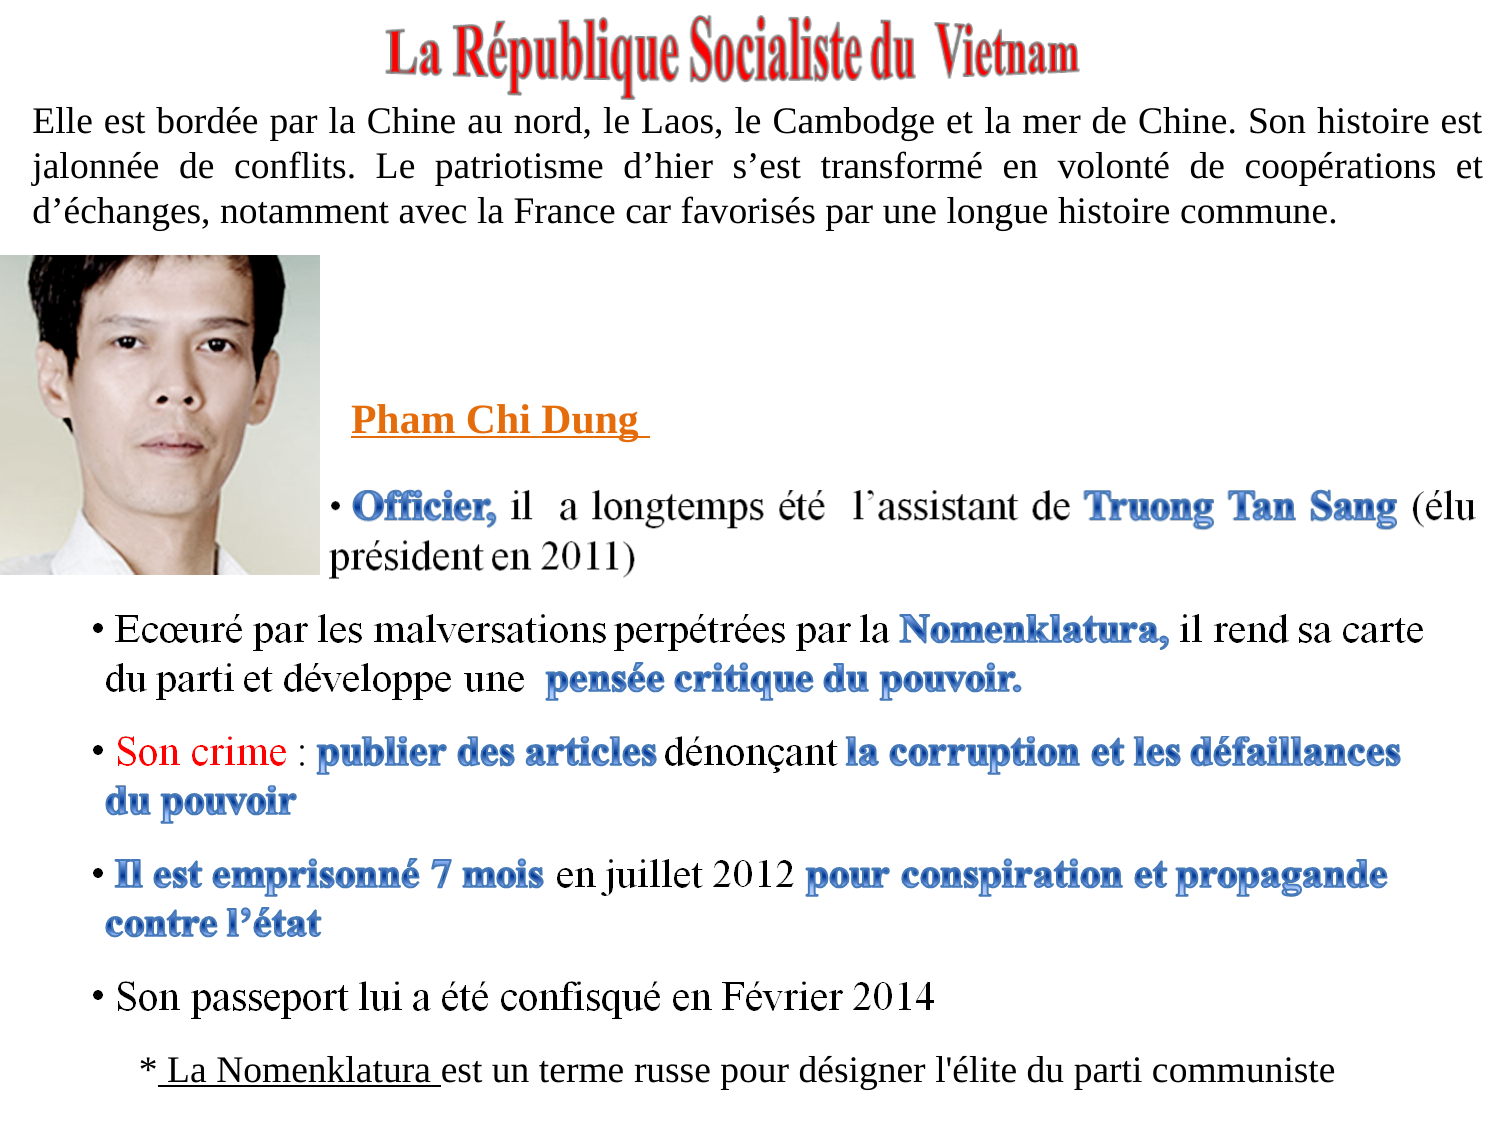

Elle est bordée par la Chine au nord, le Laos, le Cambodge et la mer de Chine. Son histoire est jalonnée de conflits. Le patriotisme d’hier s’est transformé en volonté de coopérations et d’échanges, notamment avec la France car favorisés par une longue histoire commune.
Pham Chi Dung
# * La Nomenklatura est un terme russe pour désigner l'élite du parti communiste